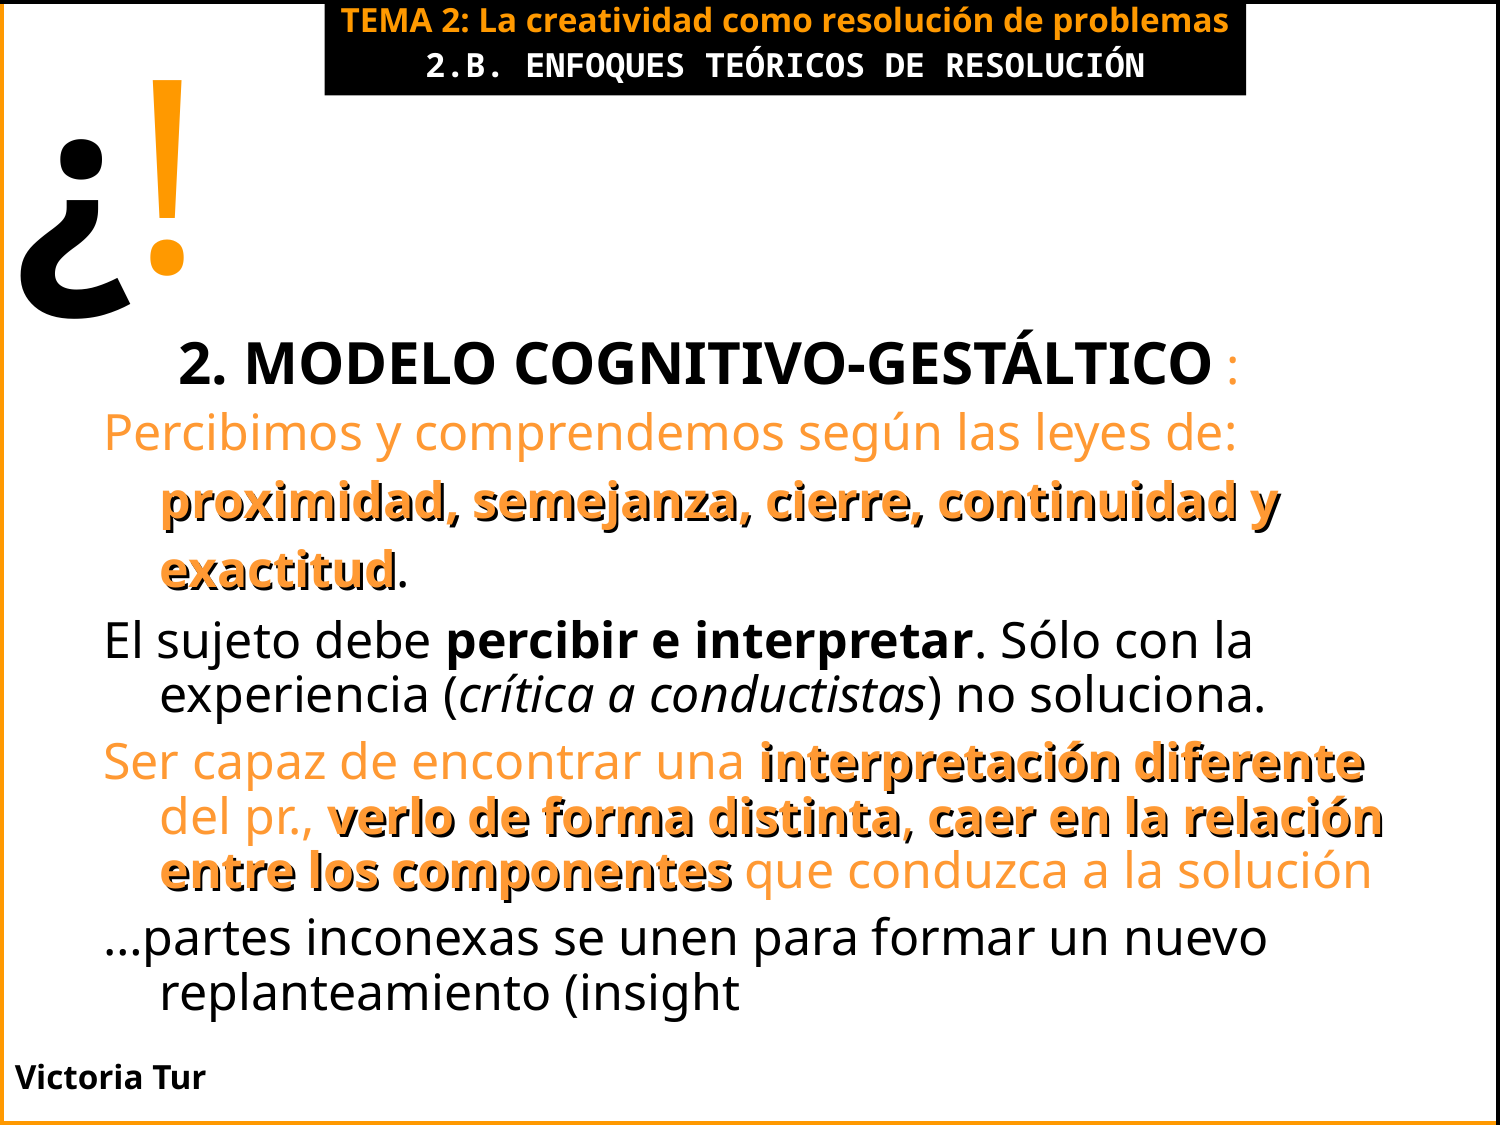

# 2. MODELO COGNITIVO-GESTÁLTICO :
Percibimos y comprendemos según las leyes de: proximidad, semejanza, cierre, continuidad y exactitud.
El sujeto debe percibir e interpretar. Sólo con la experiencia (crítica a conductistas) no soluciona.
Ser capaz de encontrar una interpretación diferente del pr., verlo de forma distinta, caer en la relación entre los componentes que conduzca a la solución
…partes inconexas se unen para formar un nuevo replanteamiento (insight